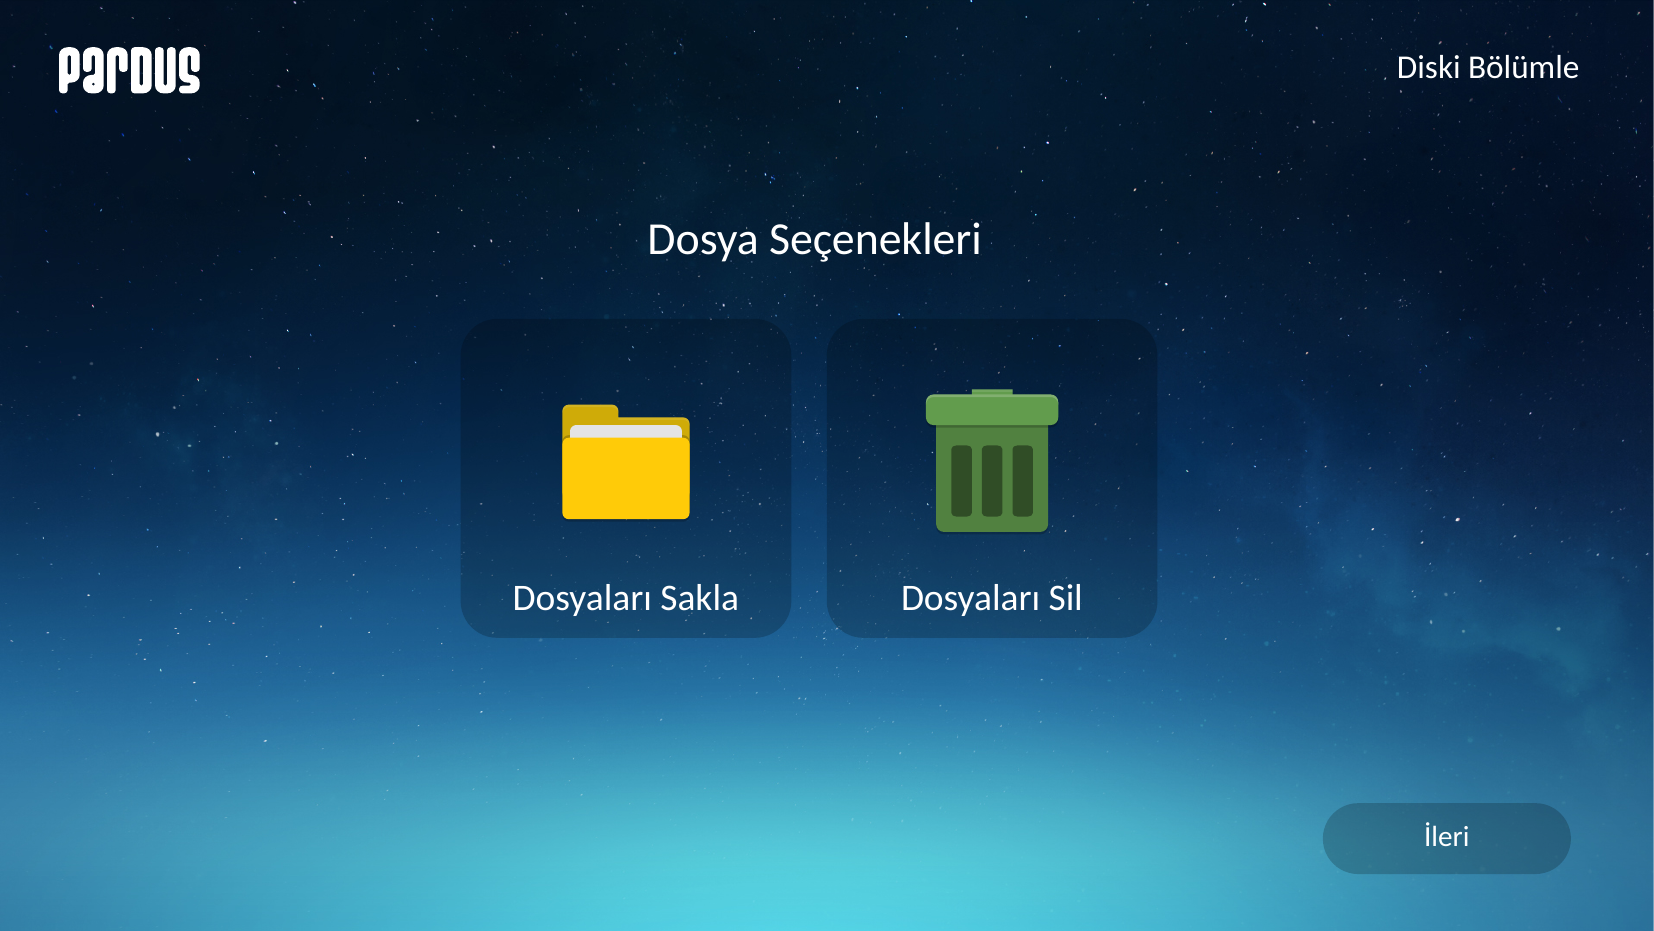

Diski Bölümle
Dosya Seçenekleri
Dosyaları Sakla
Dosyaları Sil
İleri